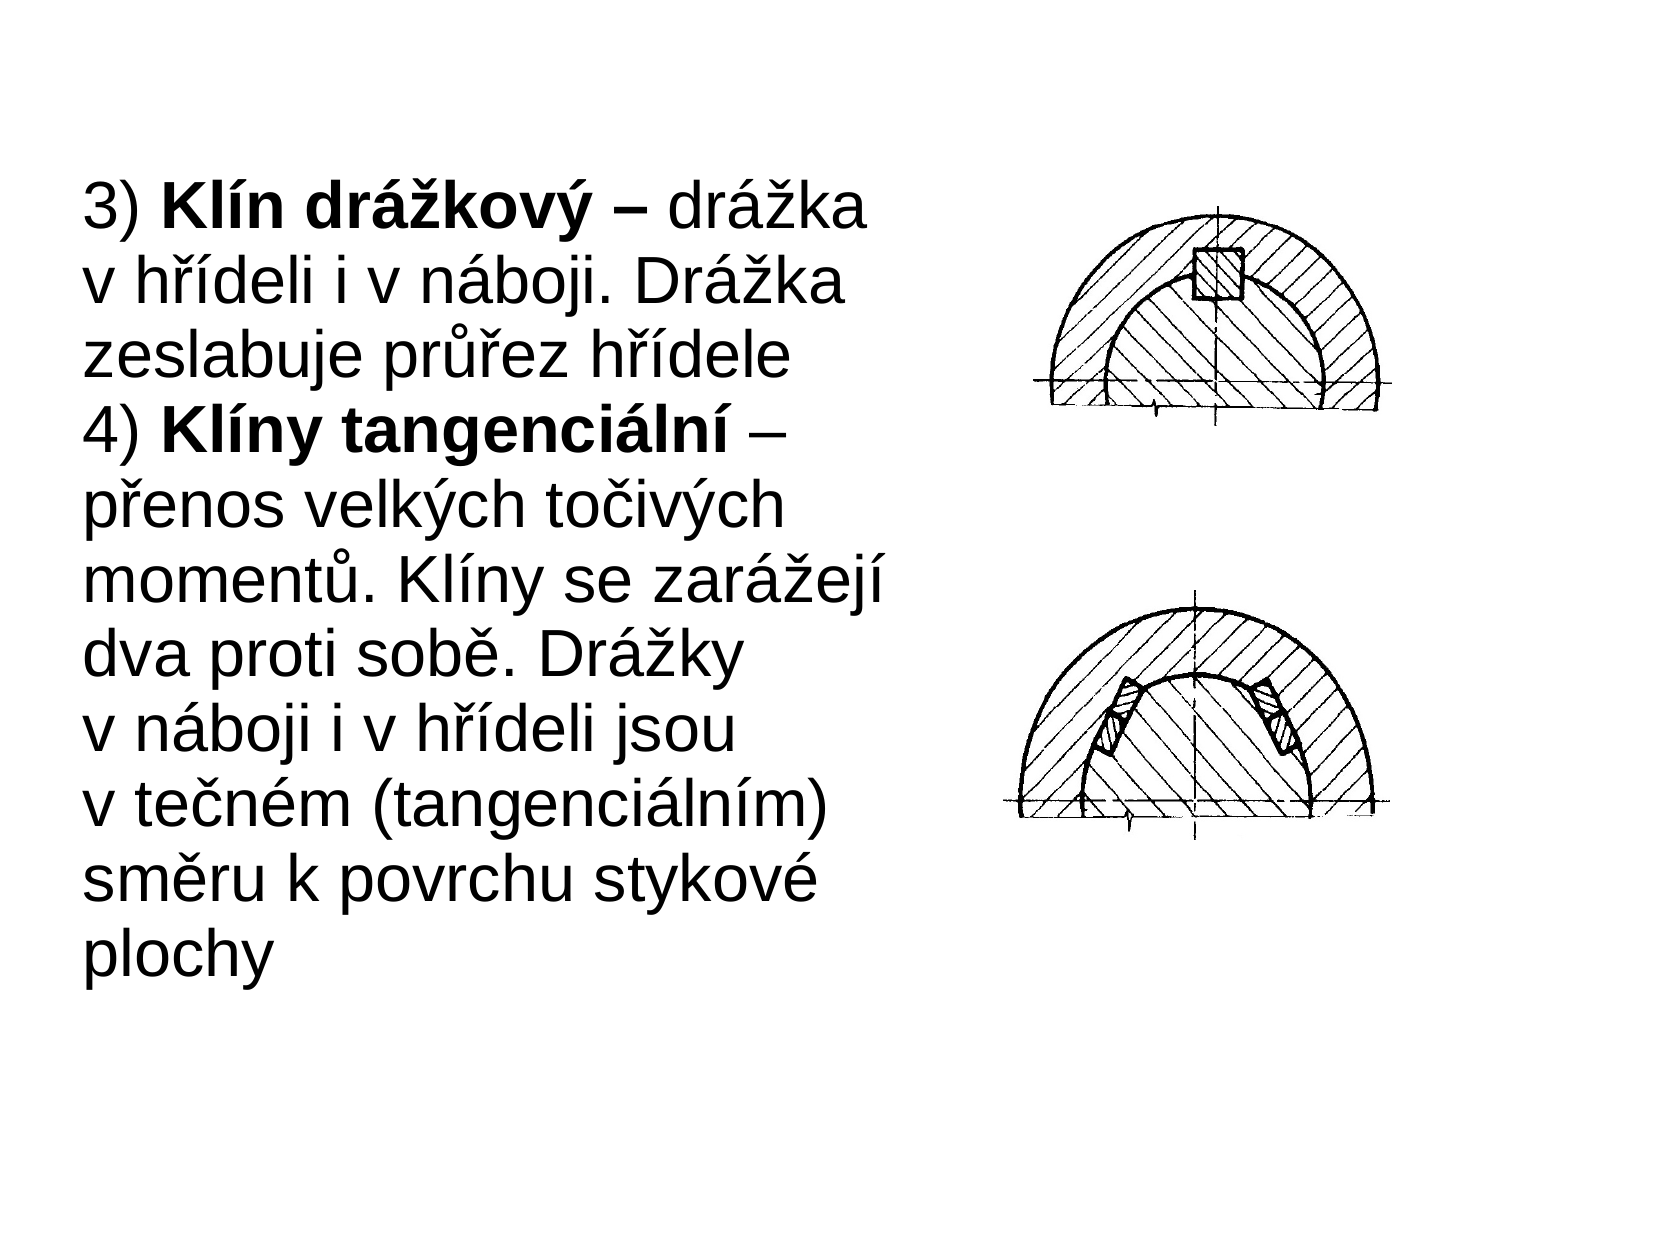

# 3) Klín drážkový – drážka
v hřídeli i v náboji. Drážka
zeslabuje průřez hřídele
4) Klíny tangenciální –
přenos velkých točivých
momentů. Klíny se zarážejí
dva proti sobě. Drážky
v náboji i v hřídeli jsou
v tečném (tangenciálním)
směru k povrchu stykové
plochy